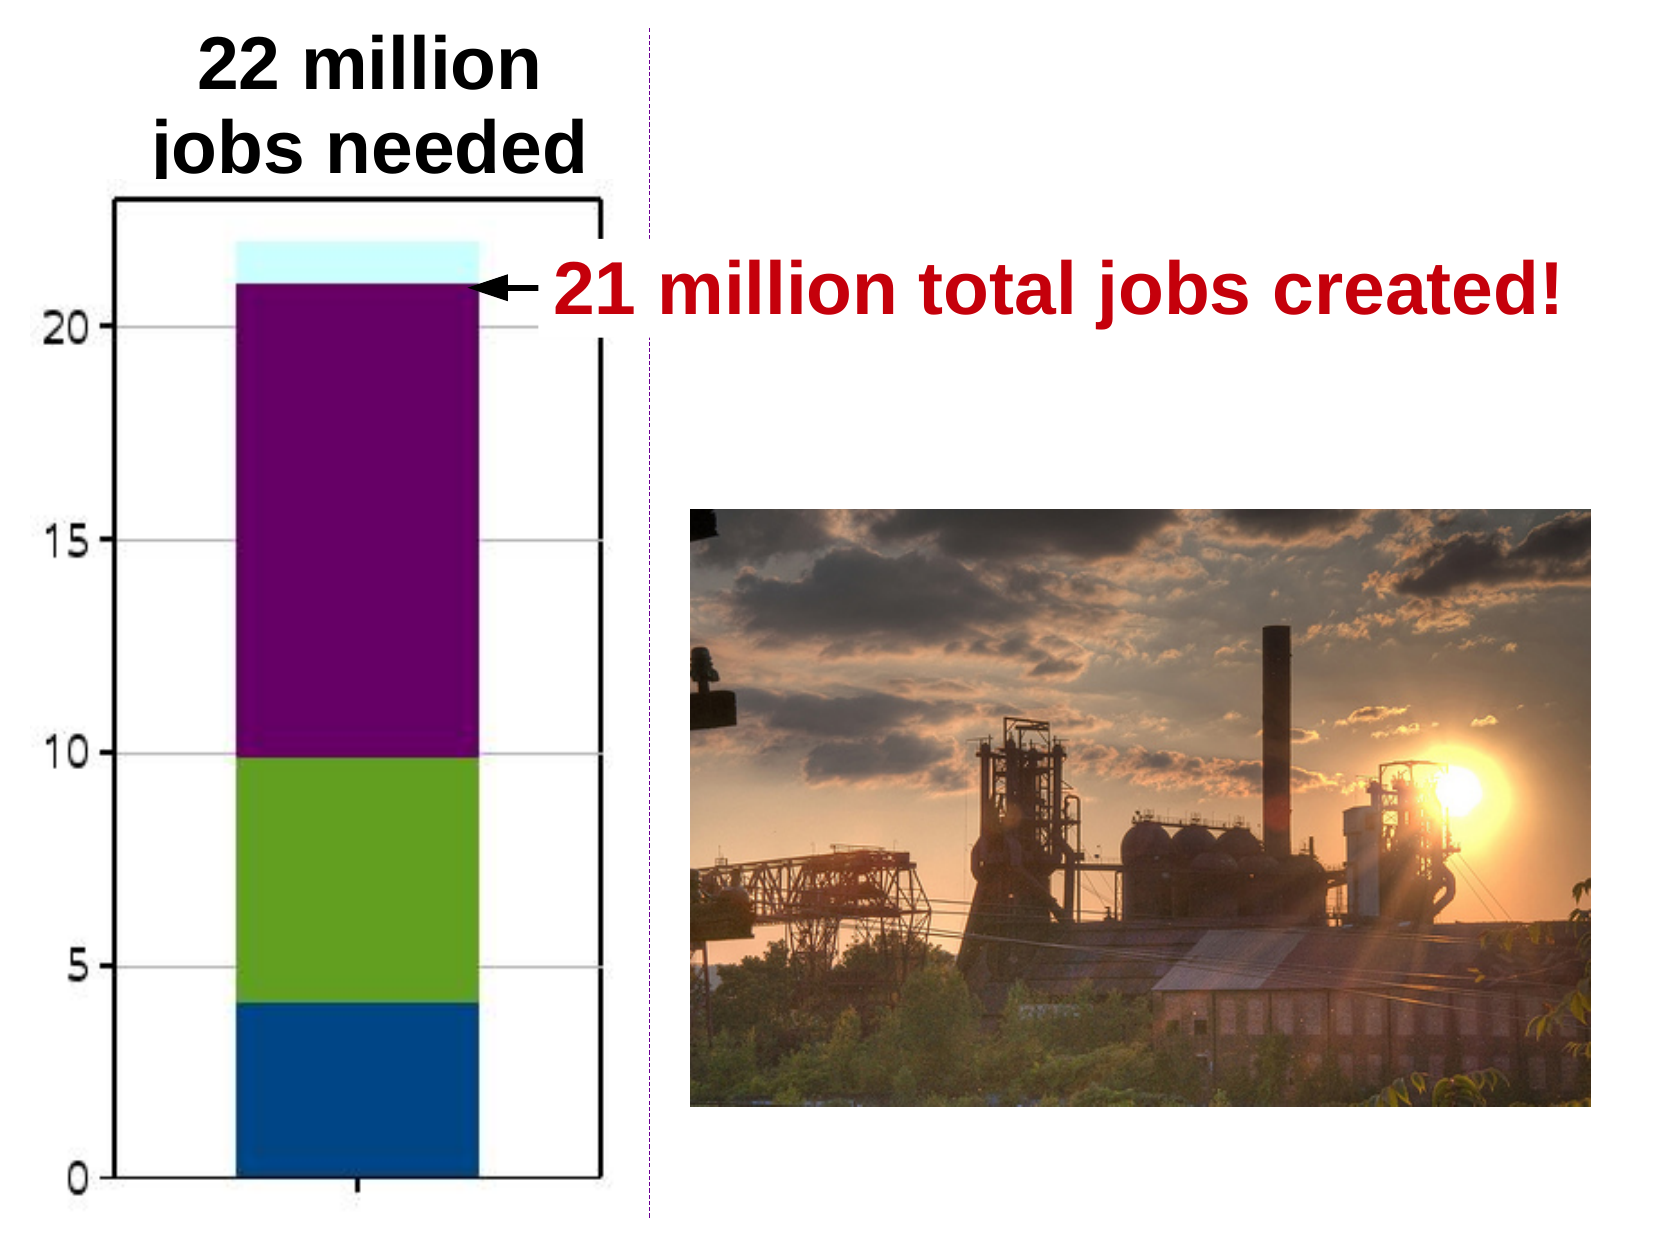

22 million
jobs needed
21 million total jobs created!